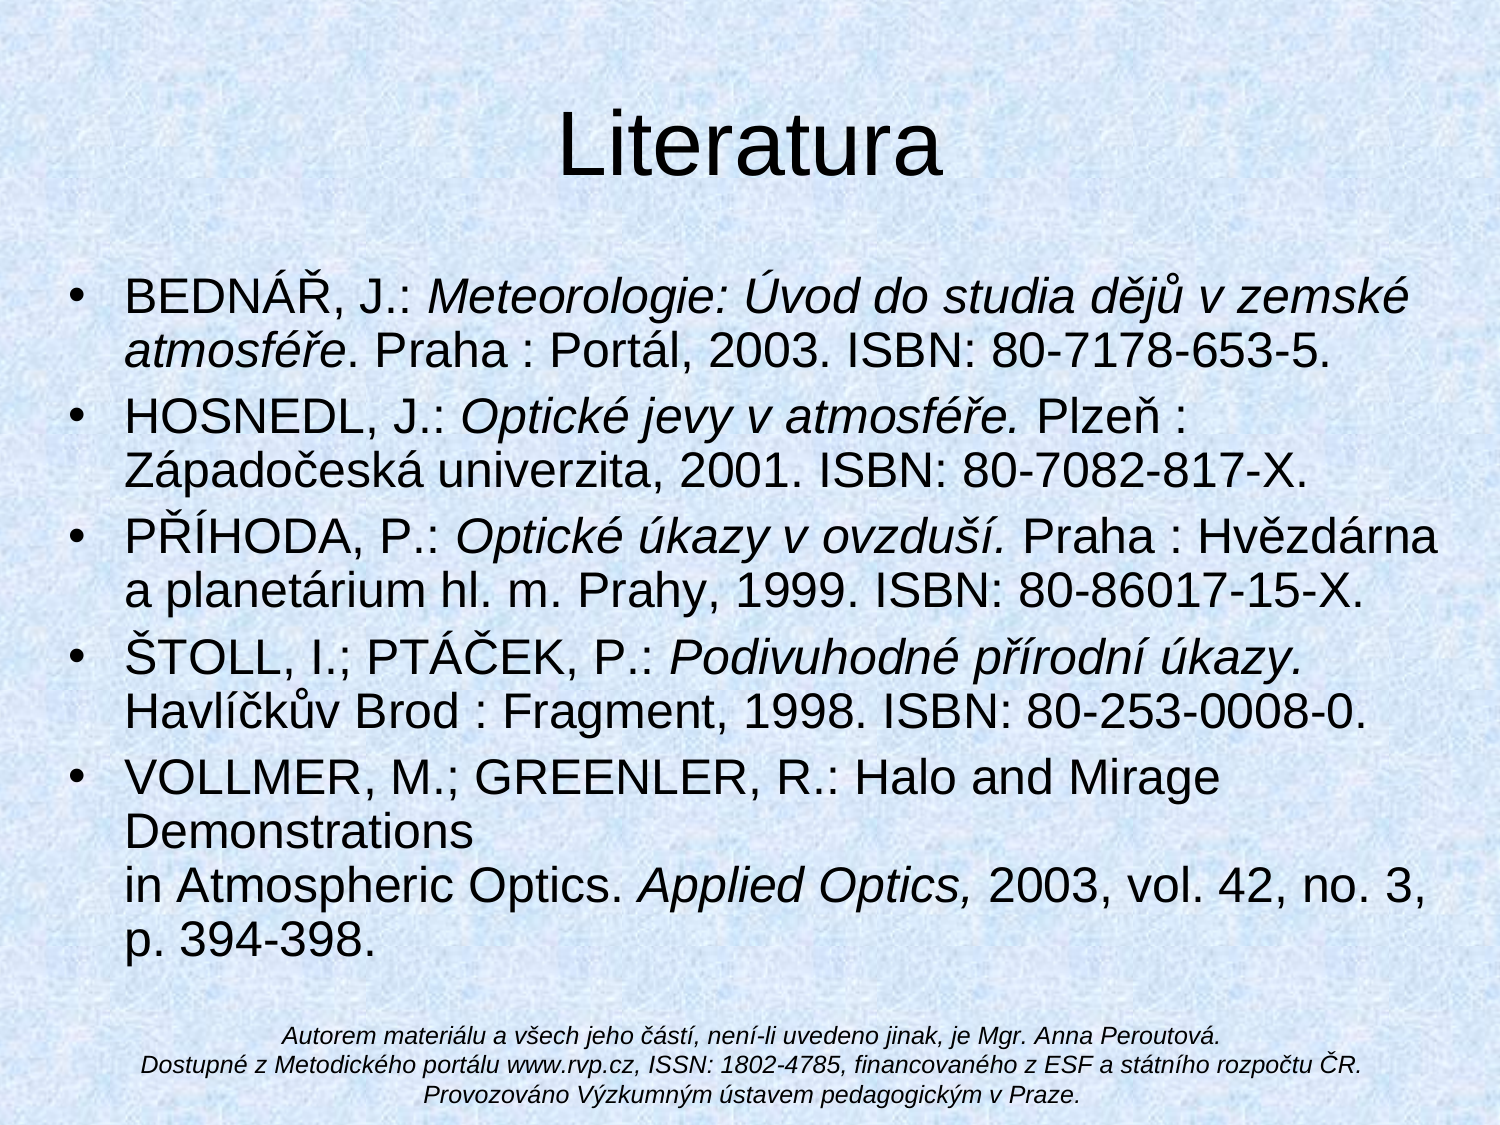

# Literatura
BEDNÁŘ, J.: Meteorologie: Úvod do studia dějů v zemské atmosféře. Praha : Portál, 2003. ISBN: 80-7178-653-5.
HOSNEDL, J.: Optické jevy v atmosféře. Plzeň : Západočeská univerzita, 2001. ISBN: 80-7082-817-X.
PŘÍHODA, P.: Optické úkazy v ovzduší. Praha : Hvězdárna
a planetárium hl. m. Prahy, 1999. ISBN: 80-86017-15-X.
ŠTOLL, I.; PTÁČEK, P.: Podivuhodné přírodní úkazy.
Havlíčkův Brod : Fragment, 1998. ISBN: 80-253-0008-0.
VOLLMER, M.; GREENLER, R.: Halo and Mirage Demonstrations
in Atmospheric Optics. Applied Optics, 2003, vol. 42, no. 3, p. 394-398.
Autorem materiálu a všech jeho částí, není-li uvedeno jinak, je Mgr. Anna Peroutová.
Dostupné z Metodického portálu www.rvp.cz, ISSN: 1802-4785, financovaného z ESF a státního rozpočtu ČR. Provozováno Výzkumným ústavem pedagogickým v Praze.